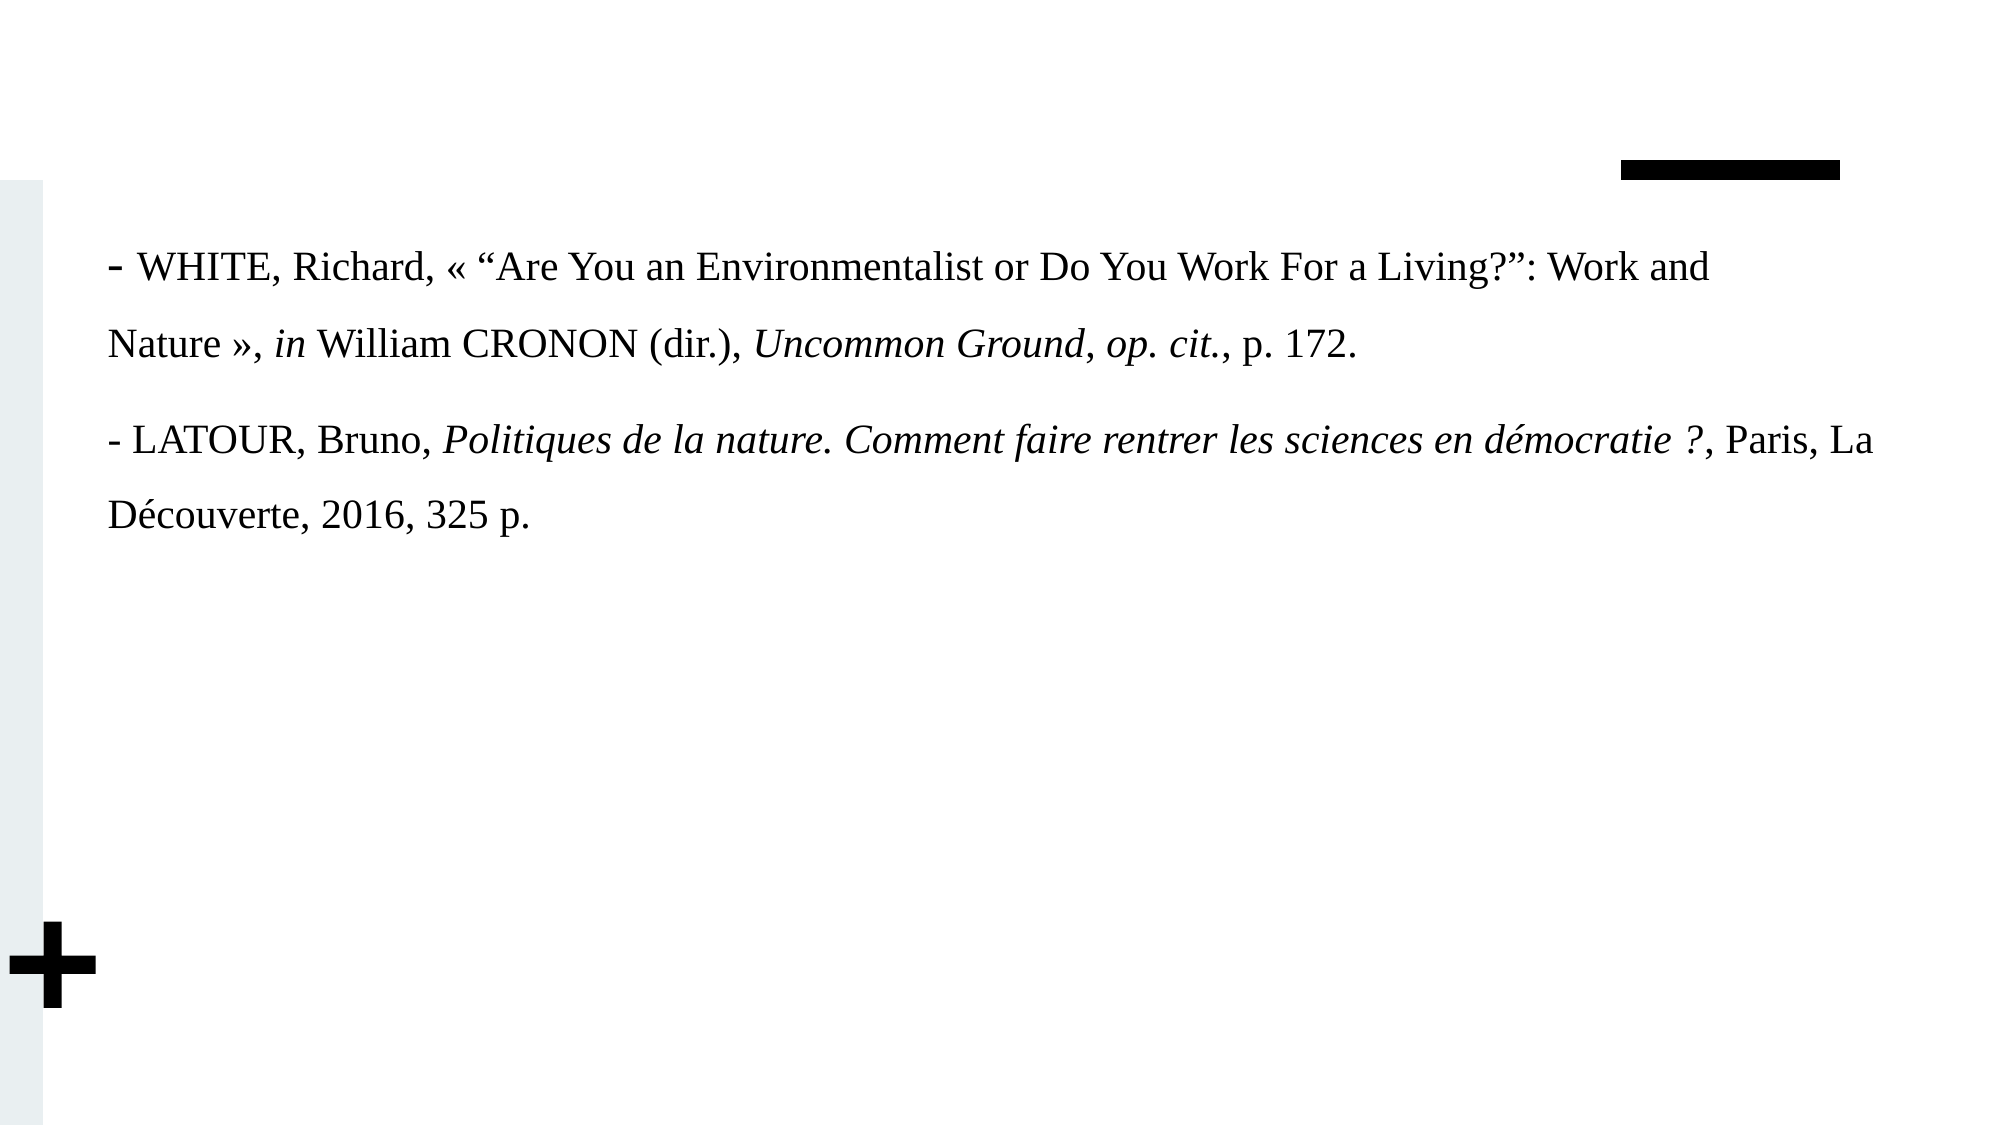

# - White, Richard, « “Are You an Environmentalist or Do You Work For a Living?”: Work and Nature », in William Cronon (dir.), Uncommon Ground, op. cit., p. 172.
- LATOUR, Bruno, Politiques de la nature. Comment faire rentrer les sciences en démocratie ?, Paris, La Découverte, 2016, 325 p.